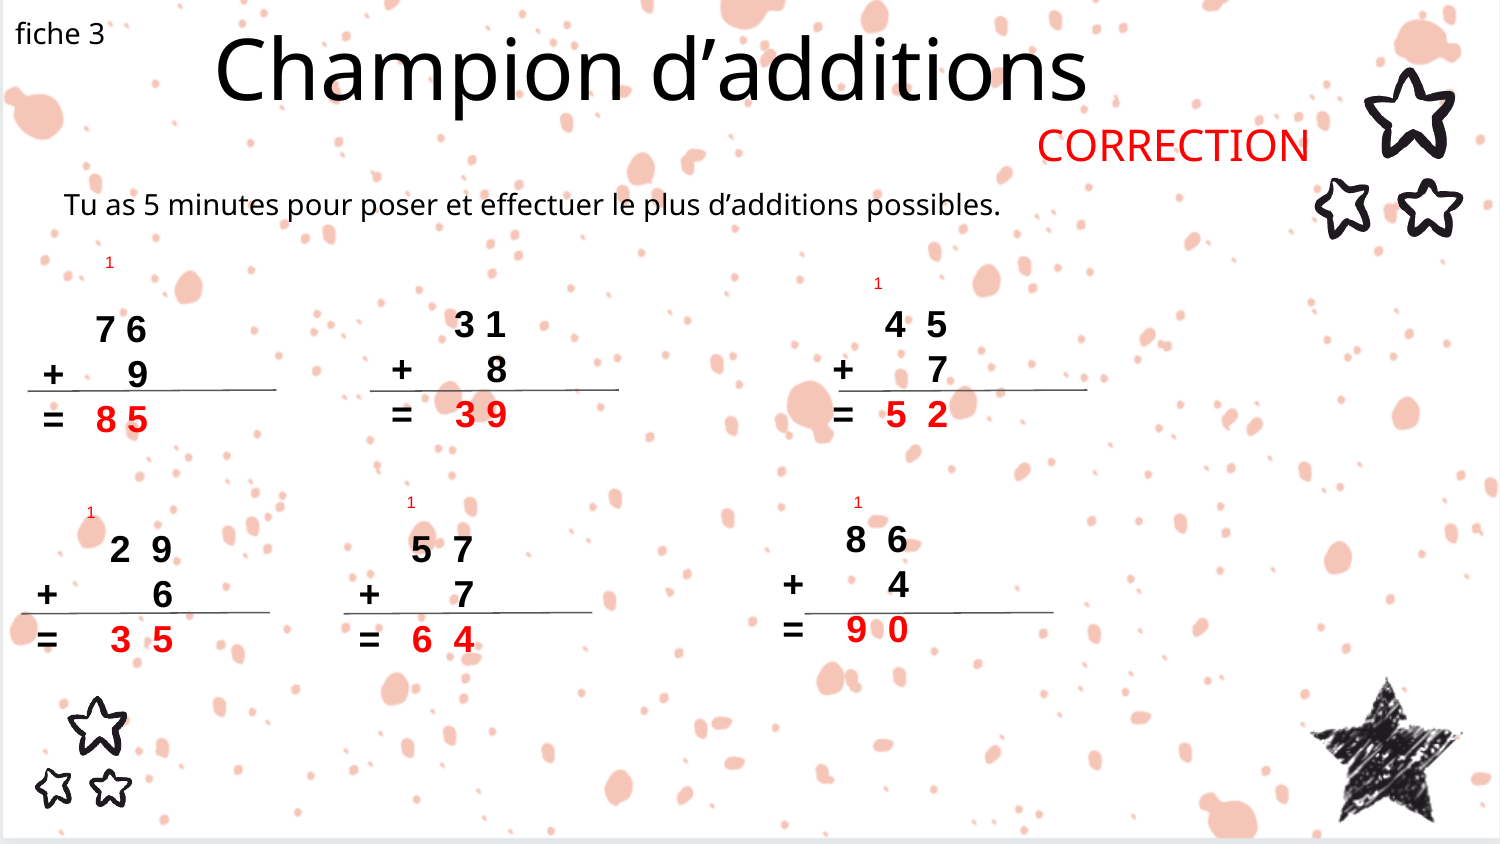

fiche 3
Champion d’additions
CORRECTION
Tu as 5 minutes pour poser et effectuer le plus d’additions possibles.
1
1
 3 1
+ 8
= 3 9
 4 5
+ 7
= 5 2
 7 6
+ 9
= 8 5
1
1
1
 8 6
+ 4
= 9 0
 2 9
+ 6
= 3 5
 5 7
+ 7
= 6 4